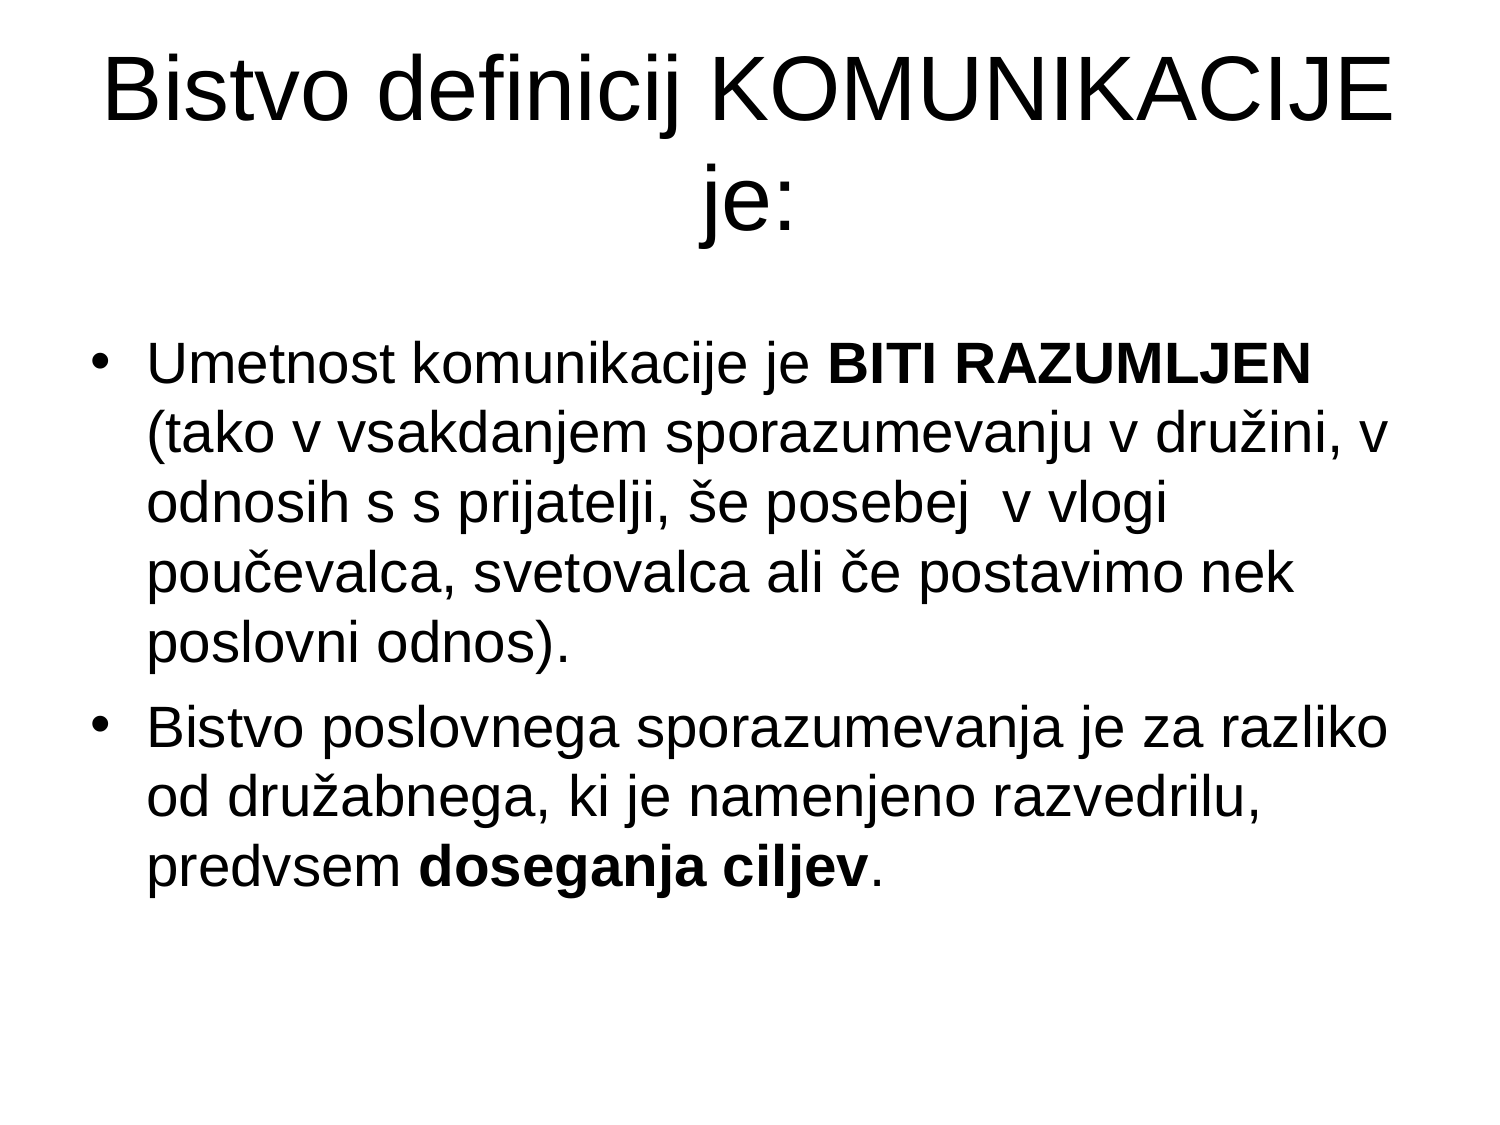

# Bistvo definicij KOMUNIKACIJE je:
Umetnost komunikacije je BITI RAZUMLJEN (tako v vsakdanjem sporazumevanju v družini, v odnosih s s prijatelji, še posebej v vlogi poučevalca, svetovalca ali če postavimo nek poslovni odnos).
Bistvo poslovnega sporazumevanja je za razliko od družabnega, ki je namenjeno razvedrilu, predvsem doseganja ciljev.